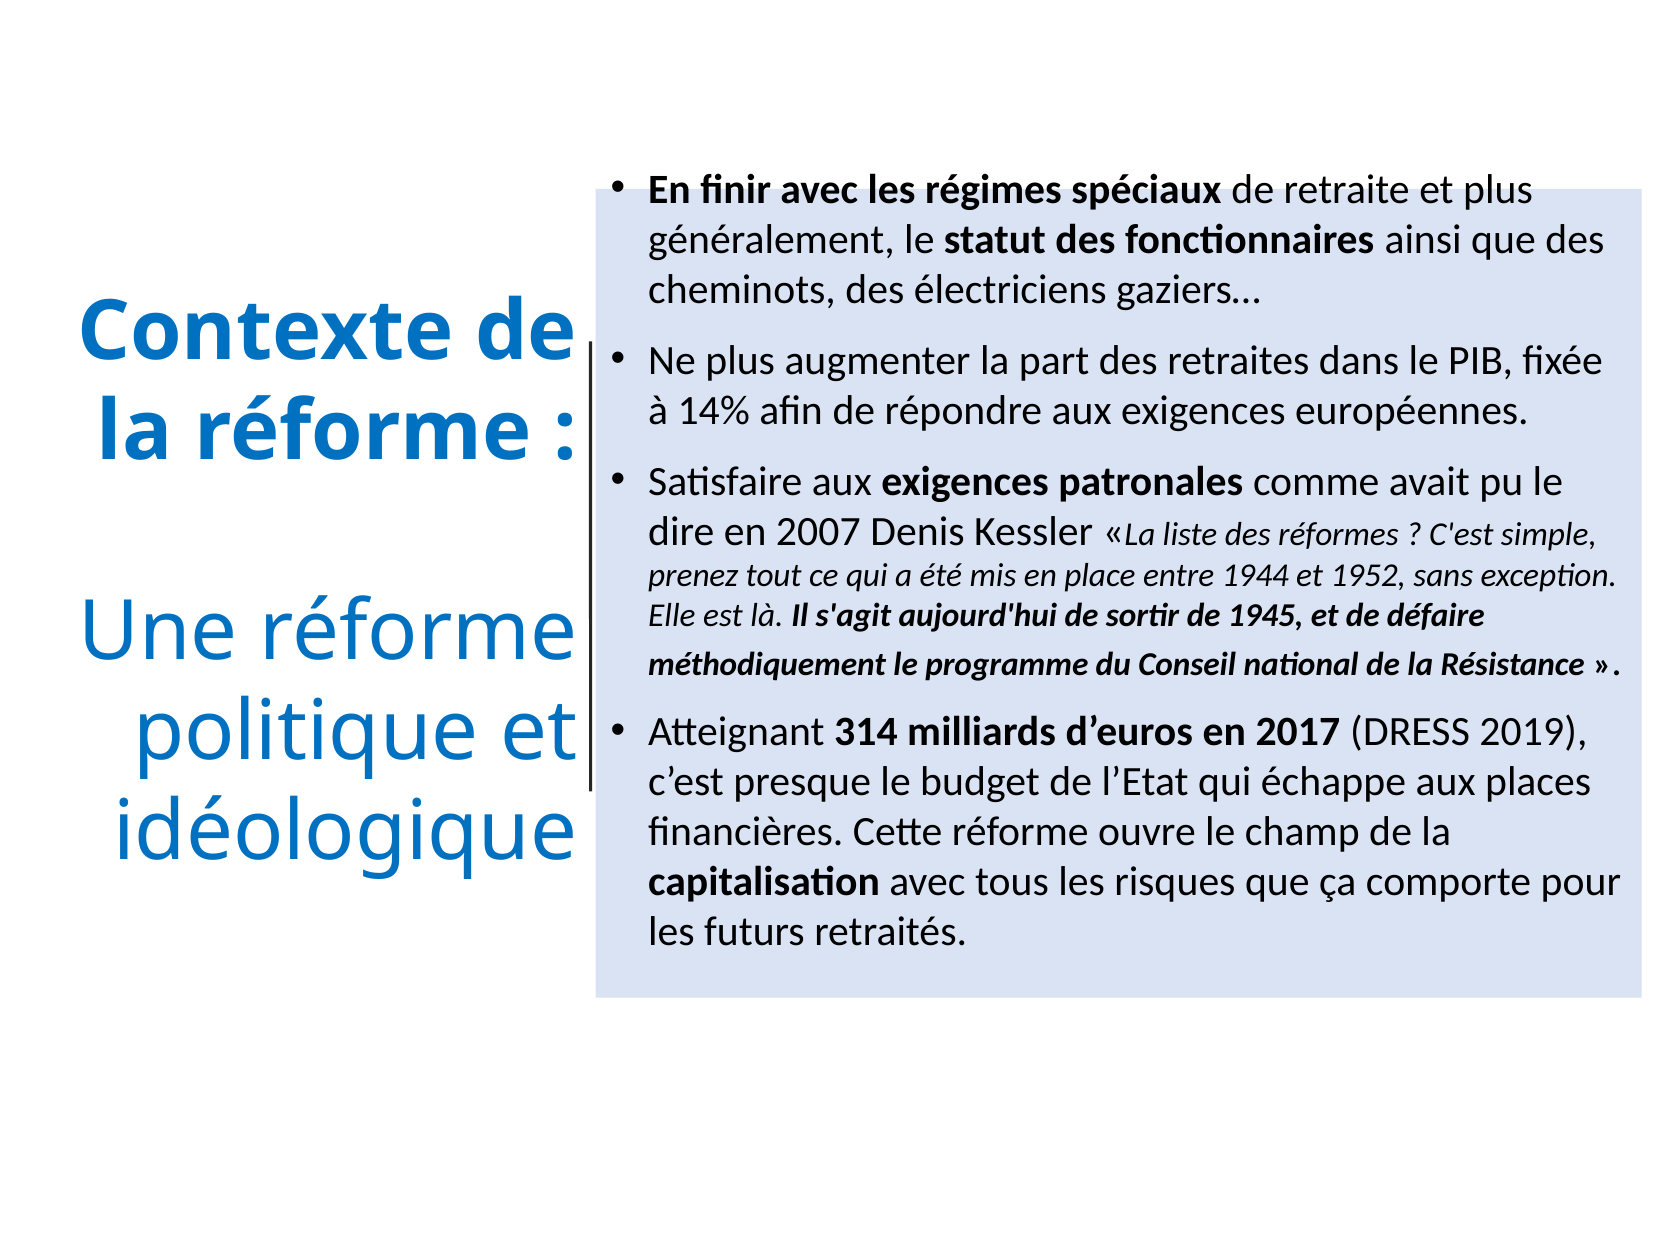

# Contexte de la réforme : Une réforme politique et idéologique
En finir avec les régimes spéciaux de retraite et plus généralement, le statut des fonctionnaires ainsi que des cheminots, des électriciens gaziers…
Ne plus augmenter la part des retraites dans le PIB, fixée à 14% afin de répondre aux exigences européennes.
Satisfaire aux exigences patronales comme avait pu le dire en 2007 Denis Kessler «La liste des réformes ? C'est simple, prenez tout ce qui a été mis en place entre 1944 et 1952, sans exception. Elle est là. Il s'agit aujourd'hui de sortir de 1945, et de défaire méthodiquement le programme du Conseil national de la Résistance ».
Atteignant 314 milliards d’euros en 2017 (DRESS 2019), c’est presque le budget de l’Etat qui échappe aux places financières. Cette réforme ouvre le champ de la capitalisation avec tous les risques que ça comporte pour les futurs retraités.